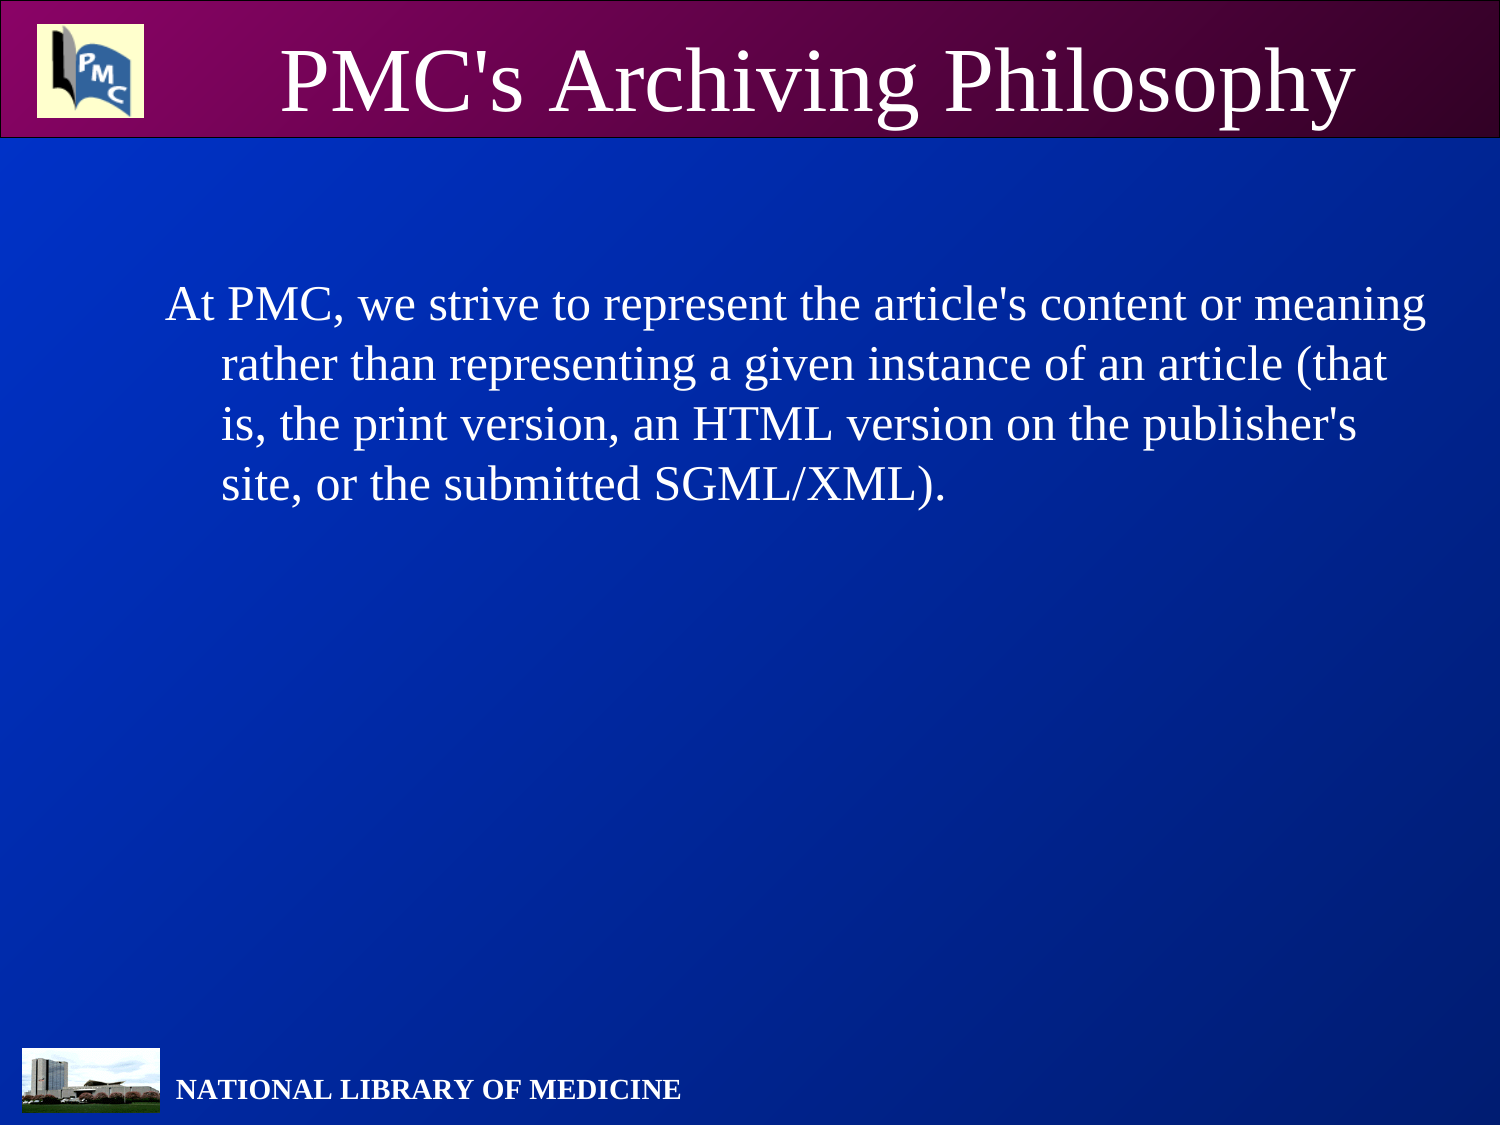

# PMC's Archiving Philosophy
At PMC, we strive to represent the article's content or meaning rather than representing a given instance of an article (that is, the print version, an HTML version on the publisher's site, or the submitted SGML/XML).